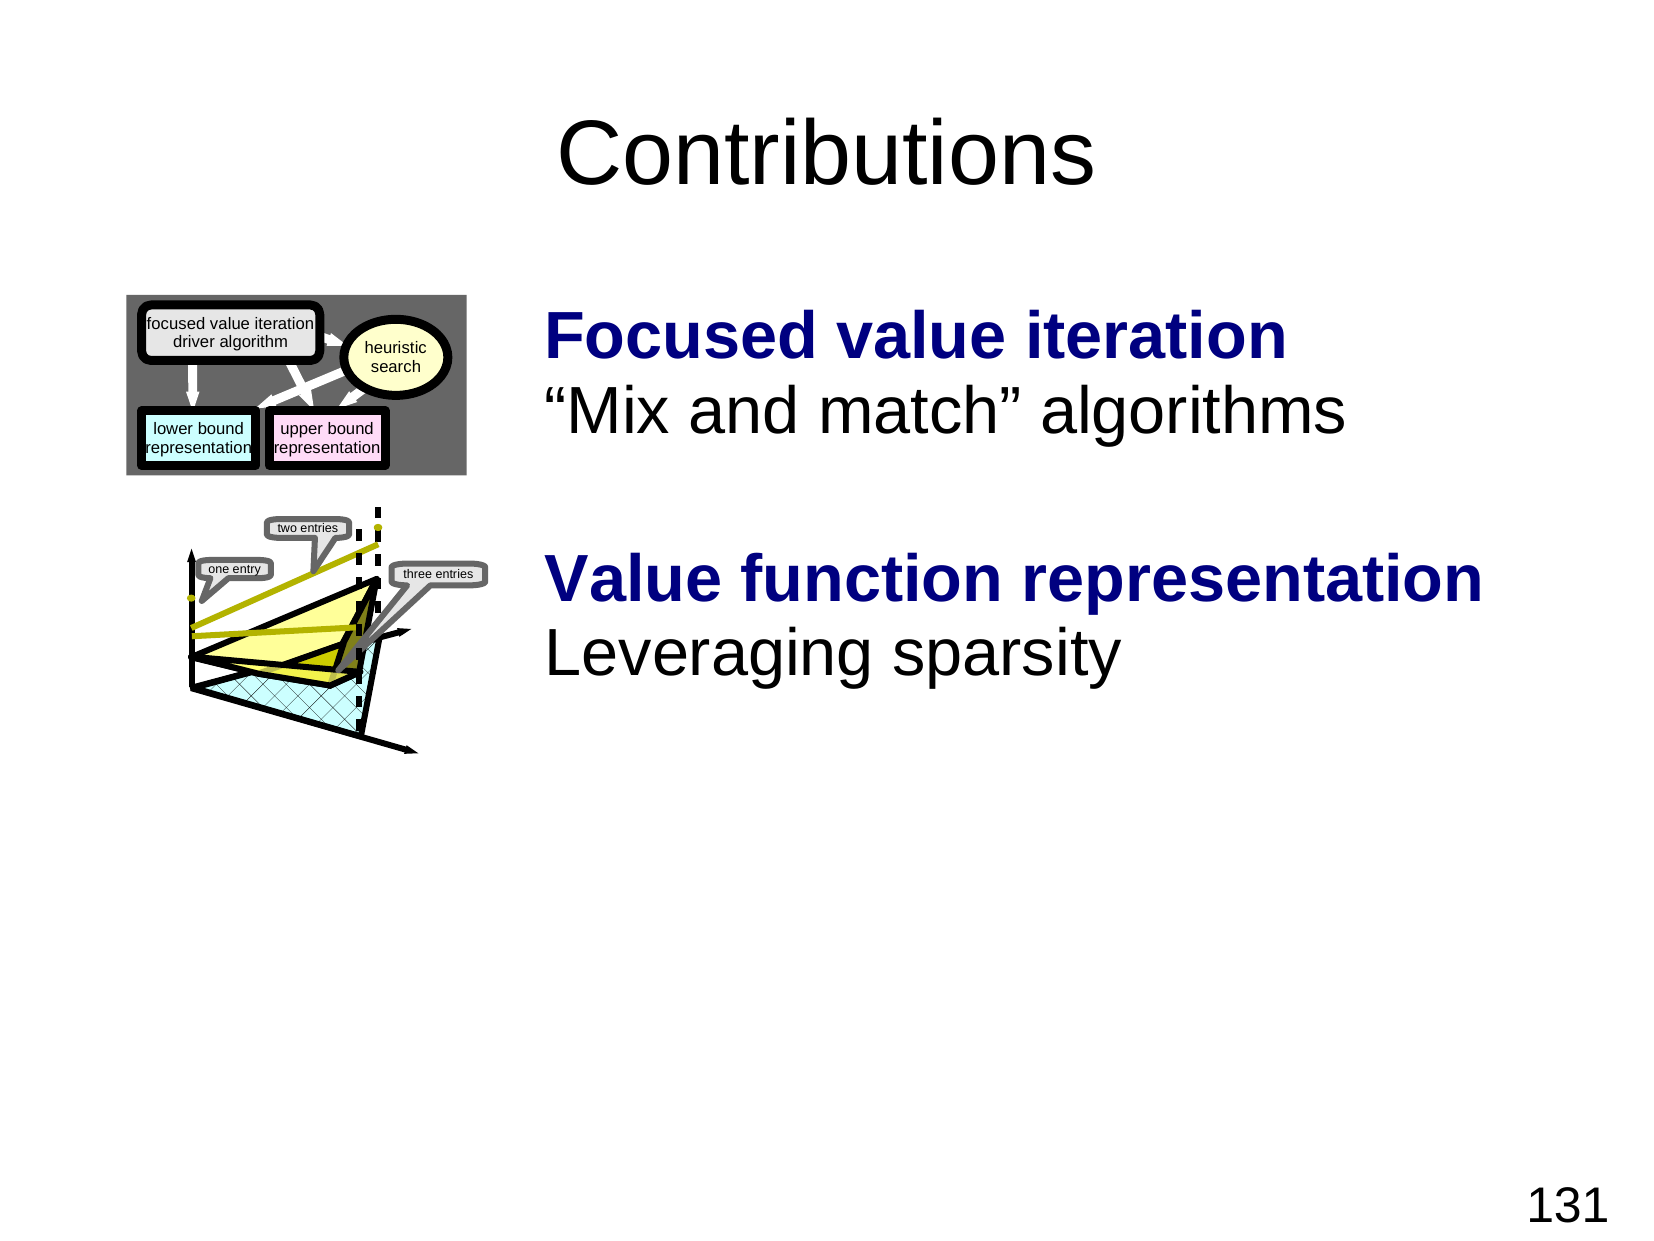

# Contributions
Focused value iteration
“Mix and match” algorithms
focused value iteration
driver algorithm
heuristic
search
lower bound
representation
upper bound
representation
two entries
one entry
three entries
Value function representation
Leveraging sparsity